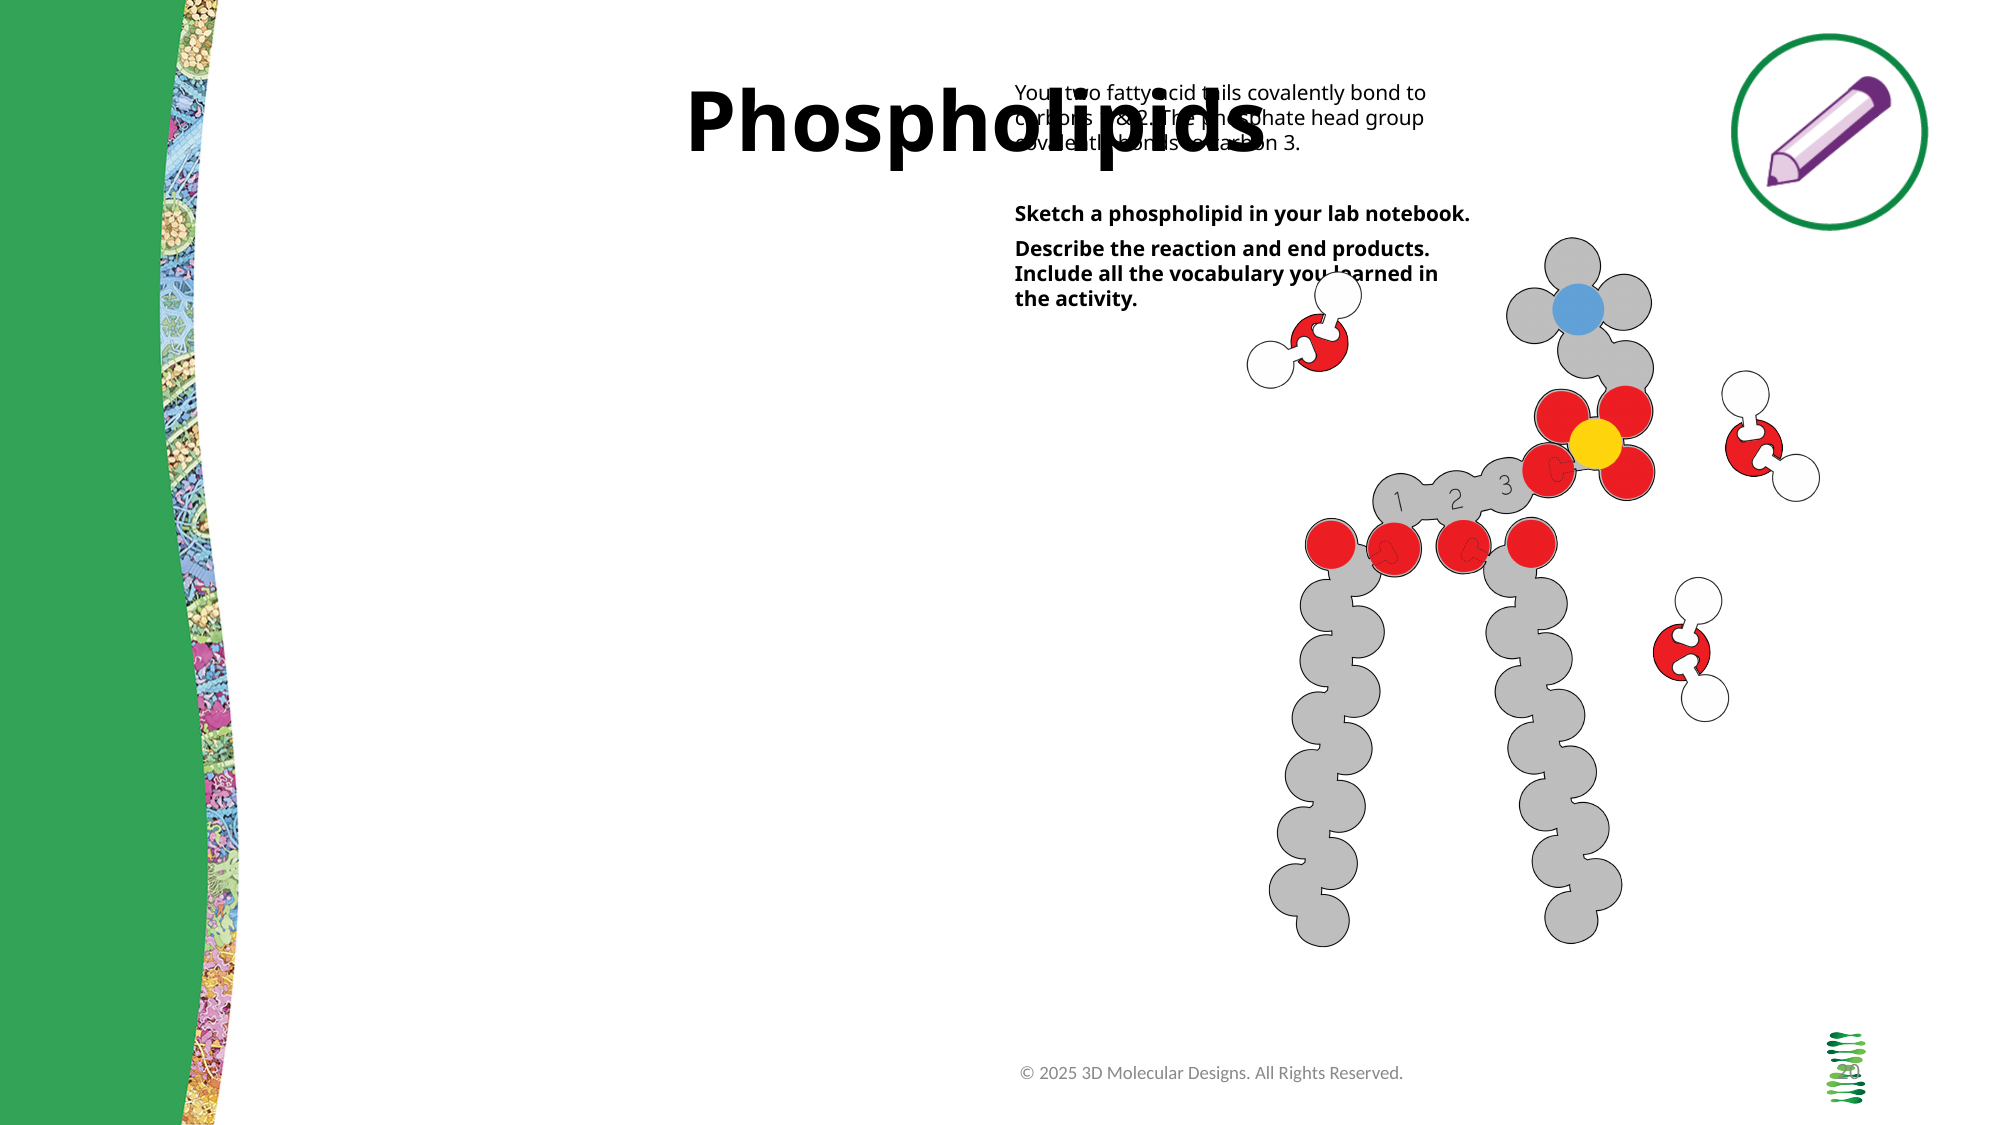

Phospholipids
# Your two fatty acid tails covalently bond to carbons 1 & 2. The phosphate head group covalently bonds to carbon 3.
Sketch a phospholipid in your lab notebook.
Describe the reaction and end products. Include all the vocabulary you learned in the activity.